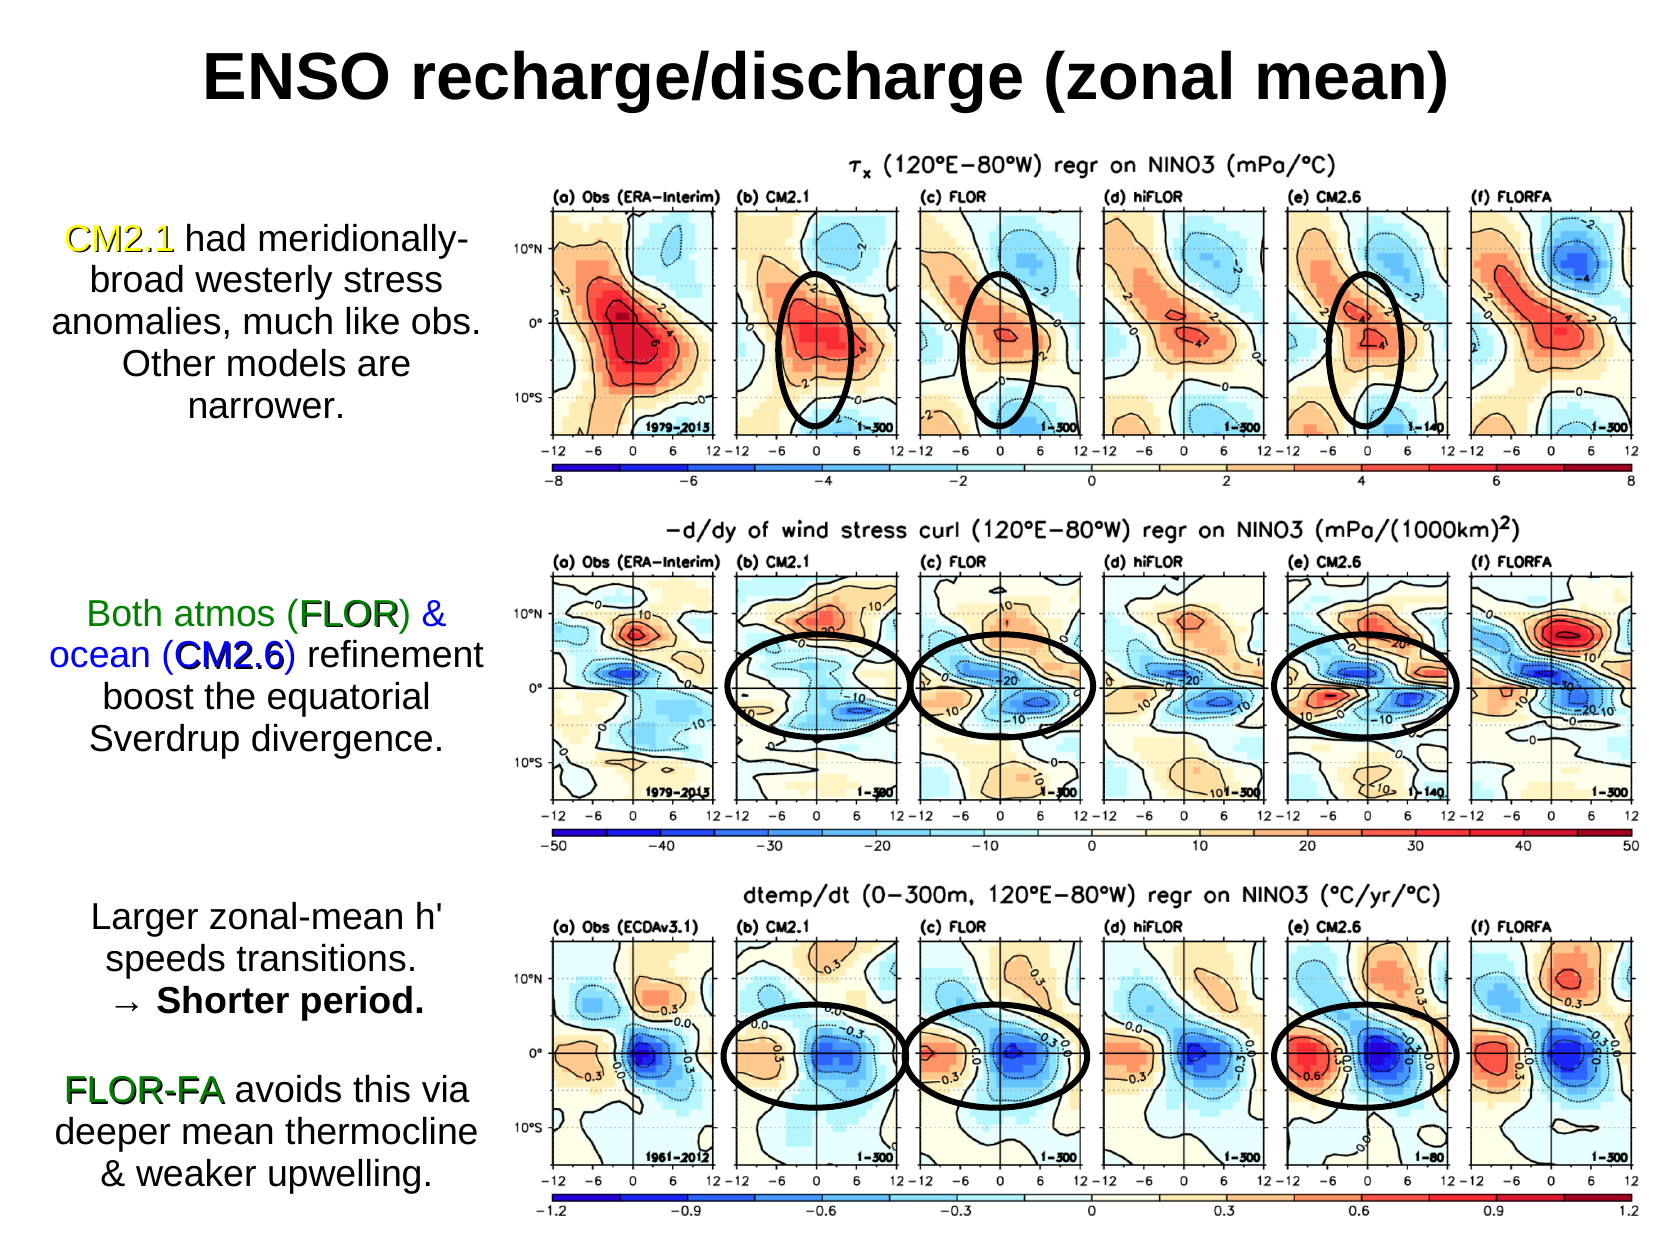

ENSO recharge/discharge (zonal mean)
CM2.1 had meridionally-broad westerly stress anomalies, much like obs.
Other models are narrower.
Both atmos (FLOR) & ocean (CM2.6) refinement boost the equatorial
Sverdrup divergence.
Larger zonal-mean h' speeds transitions.
→ Shorter period.
FLOR-FA avoids this via deeper mean thermocline
& weaker upwelling.